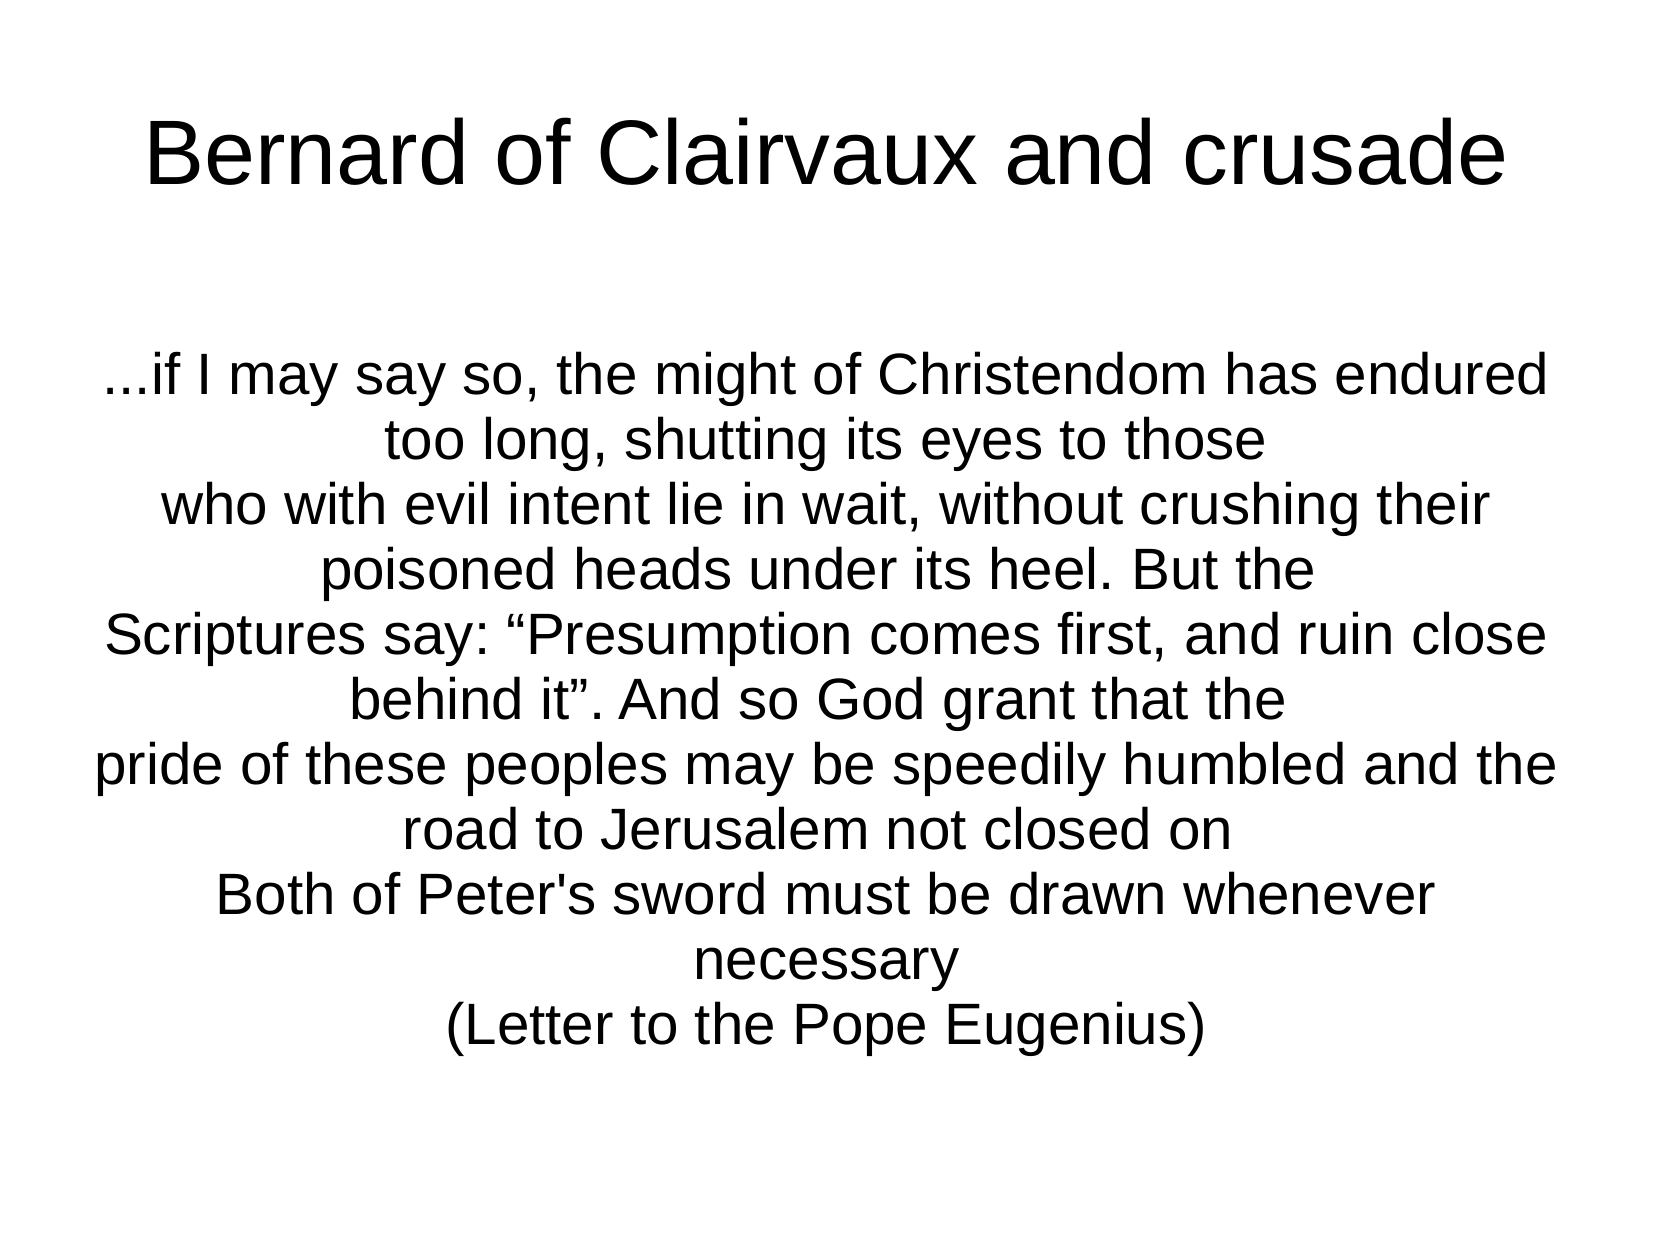

# Bernard of Clairvaux and crusade
...if I may say so, the might of Christendom has endured too long, shutting its eyes to those
who with evil intent lie in wait, without crushing their poisoned heads under its heel. But the
Scriptures say: “Presumption comes first, and ruin close behind it”. And so God grant that the
pride of these peoples may be speedily humbled and the road to Jerusalem not closed on
Both of Peter's sword must be drawn whenever necessary
(Letter to the Pope Eugenius)